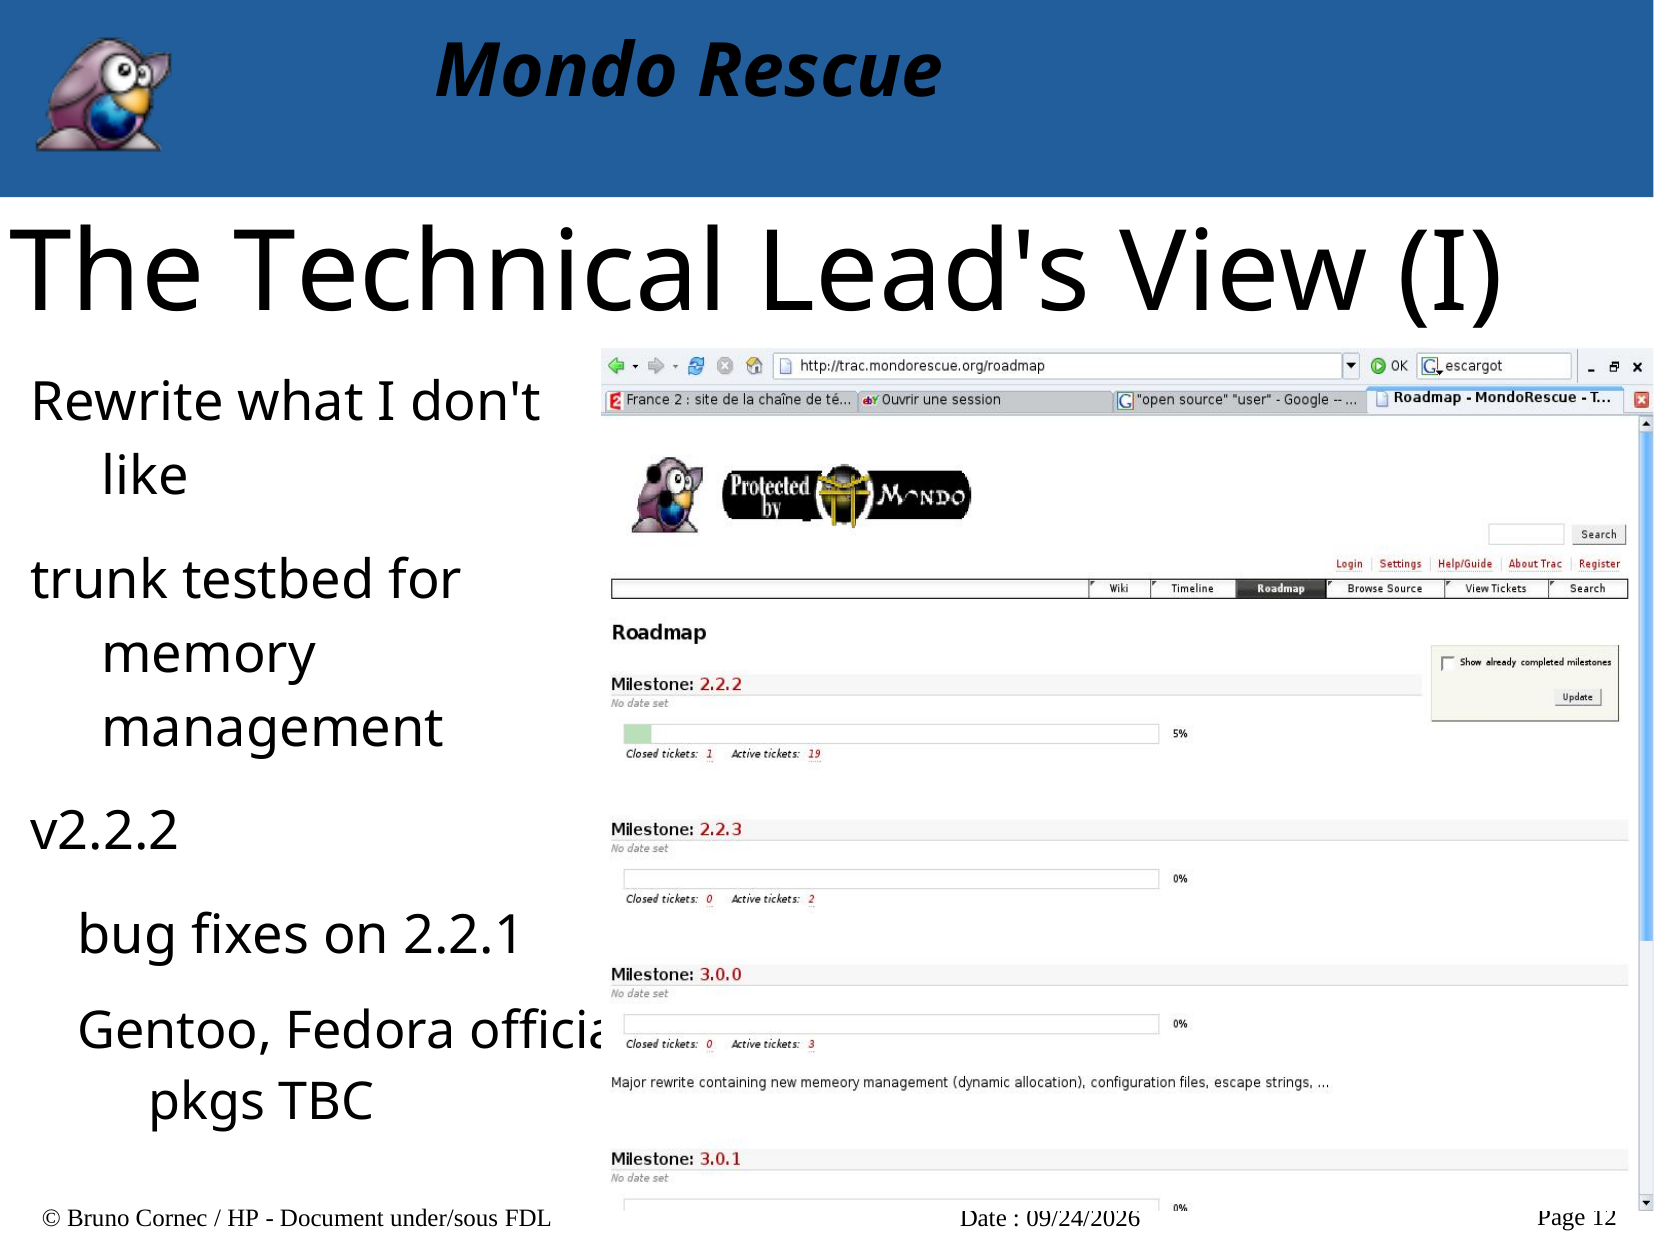

The Technical Lead's View (I)
# Rewrite what I don't like
trunk testbed for memory management
v2.2.2
bug fixes on 2.2.1
Gentoo, Fedora official pkgs TBC
“World domination
(Linus Torvalds)”